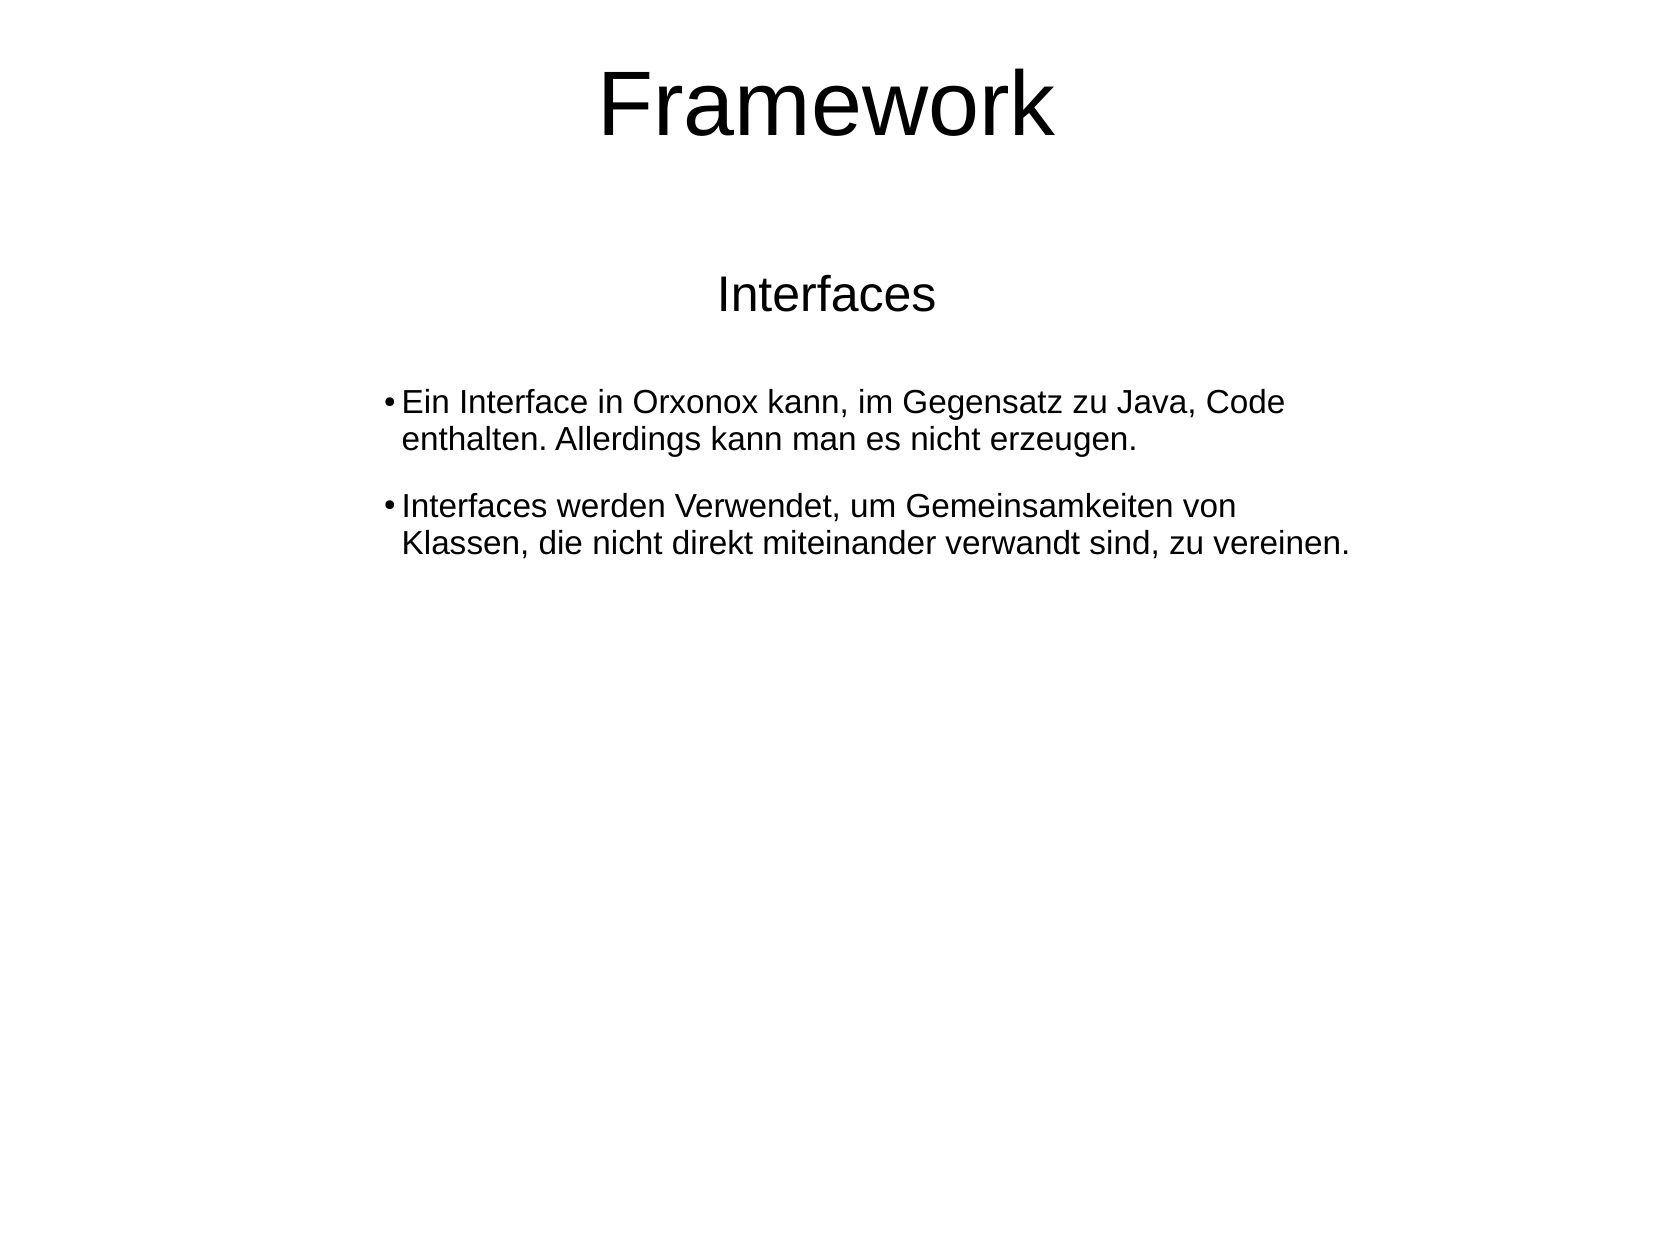

# Framework
Interfaces
Ein Interface in Orxonox kann, im Gegensatz zu Java, Code enthalten. Allerdings kann man es nicht erzeugen.
Interfaces werden Verwendet, um Gemeinsamkeiten von Klassen, die nicht direkt miteinander verwandt sind, zu vereinen.